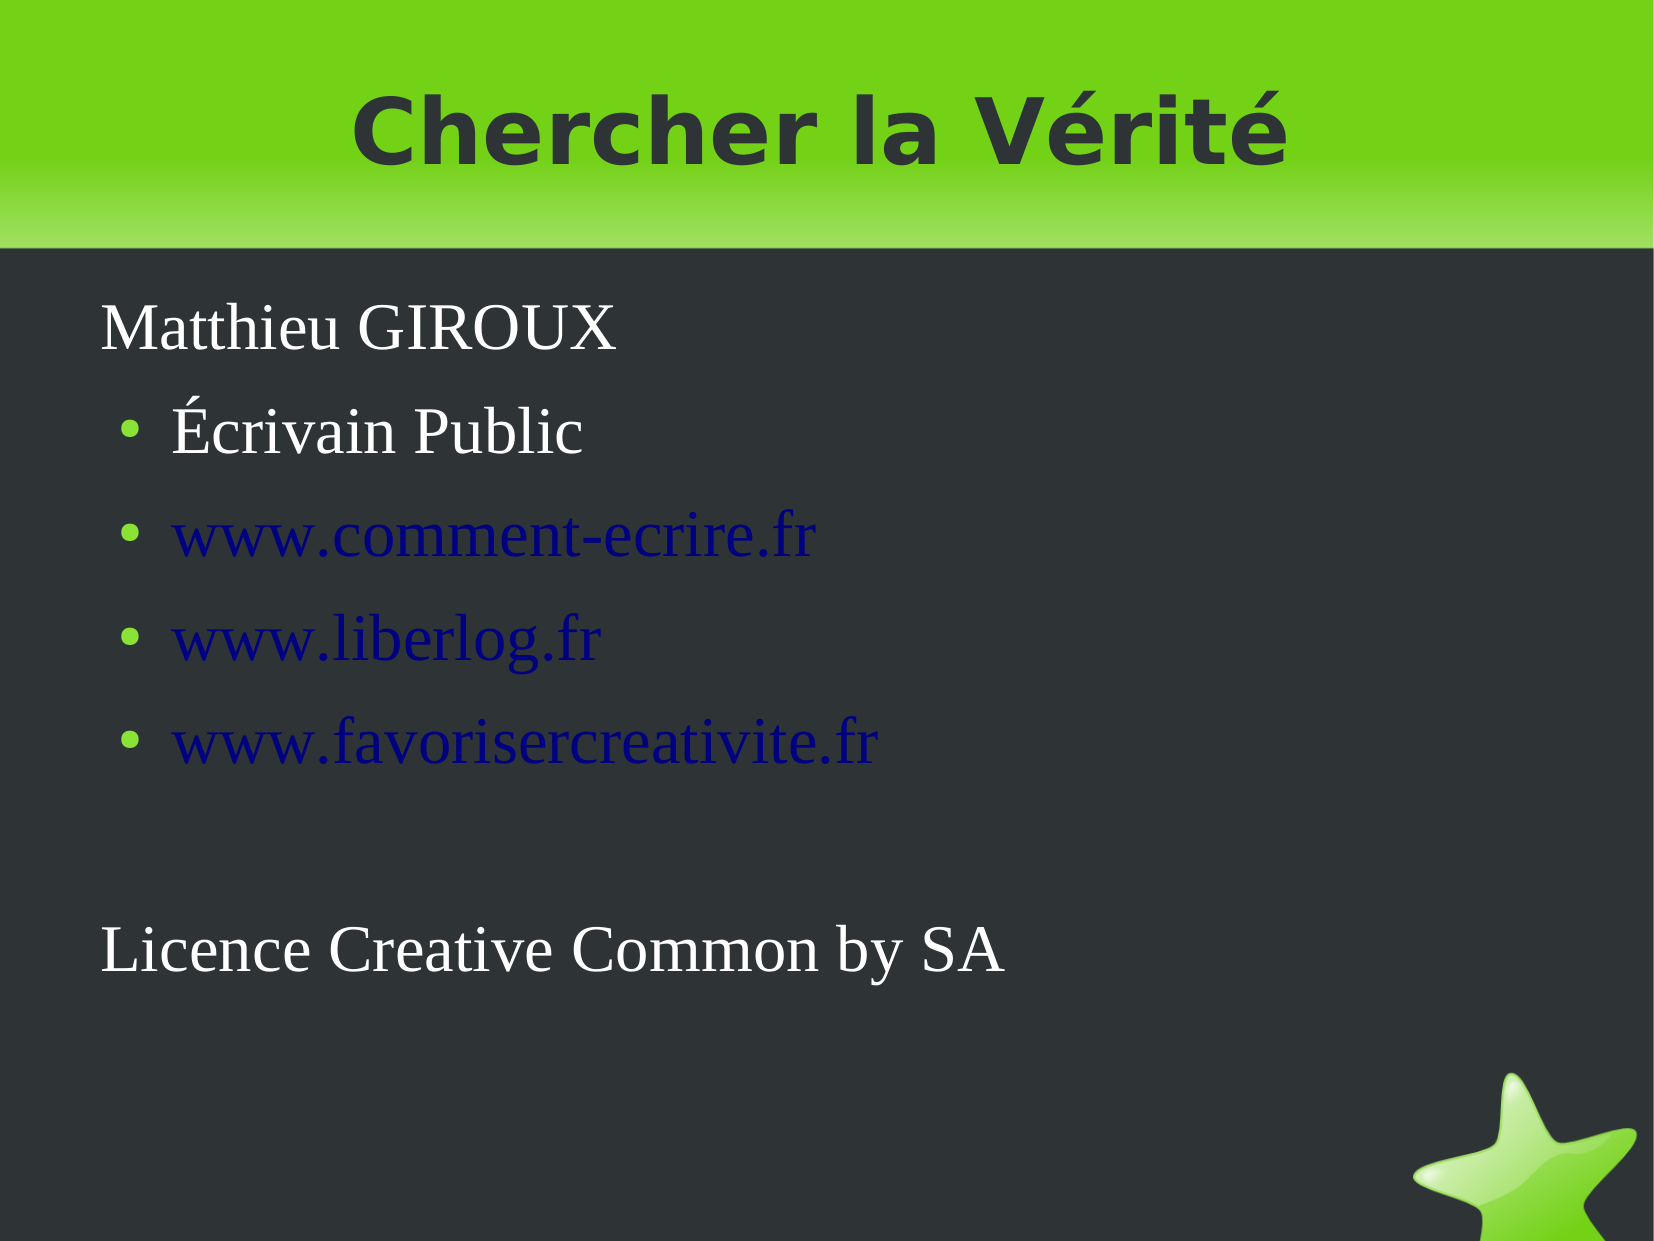

# Chercher la Vérité
Matthieu GIROUX
Écrivain Public
www.comment-ecrire.fr
www.liberlog.fr
www.favorisercreativite.fr
Licence Creative Common by SA